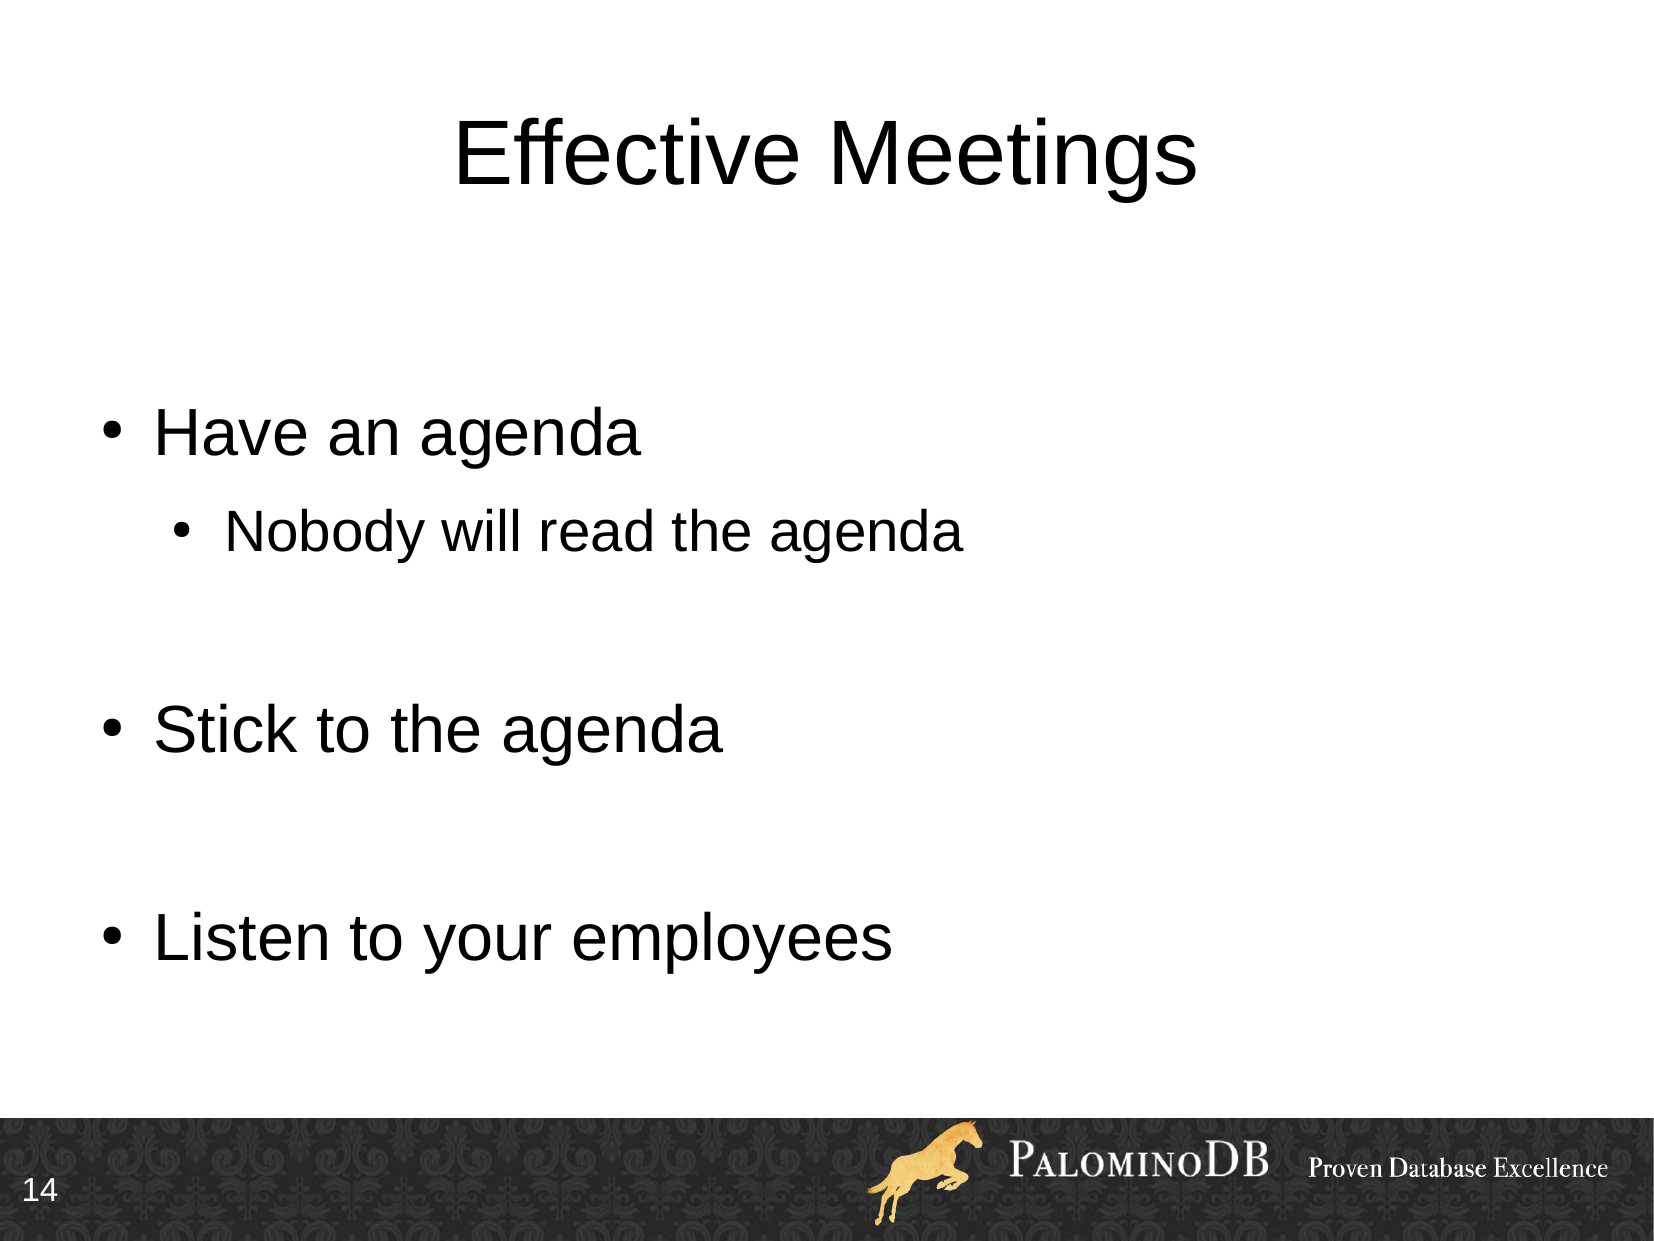

# Effective Meetings
Have an agenda
Nobody will read the agenda
Stick to the agenda
Listen to your employees